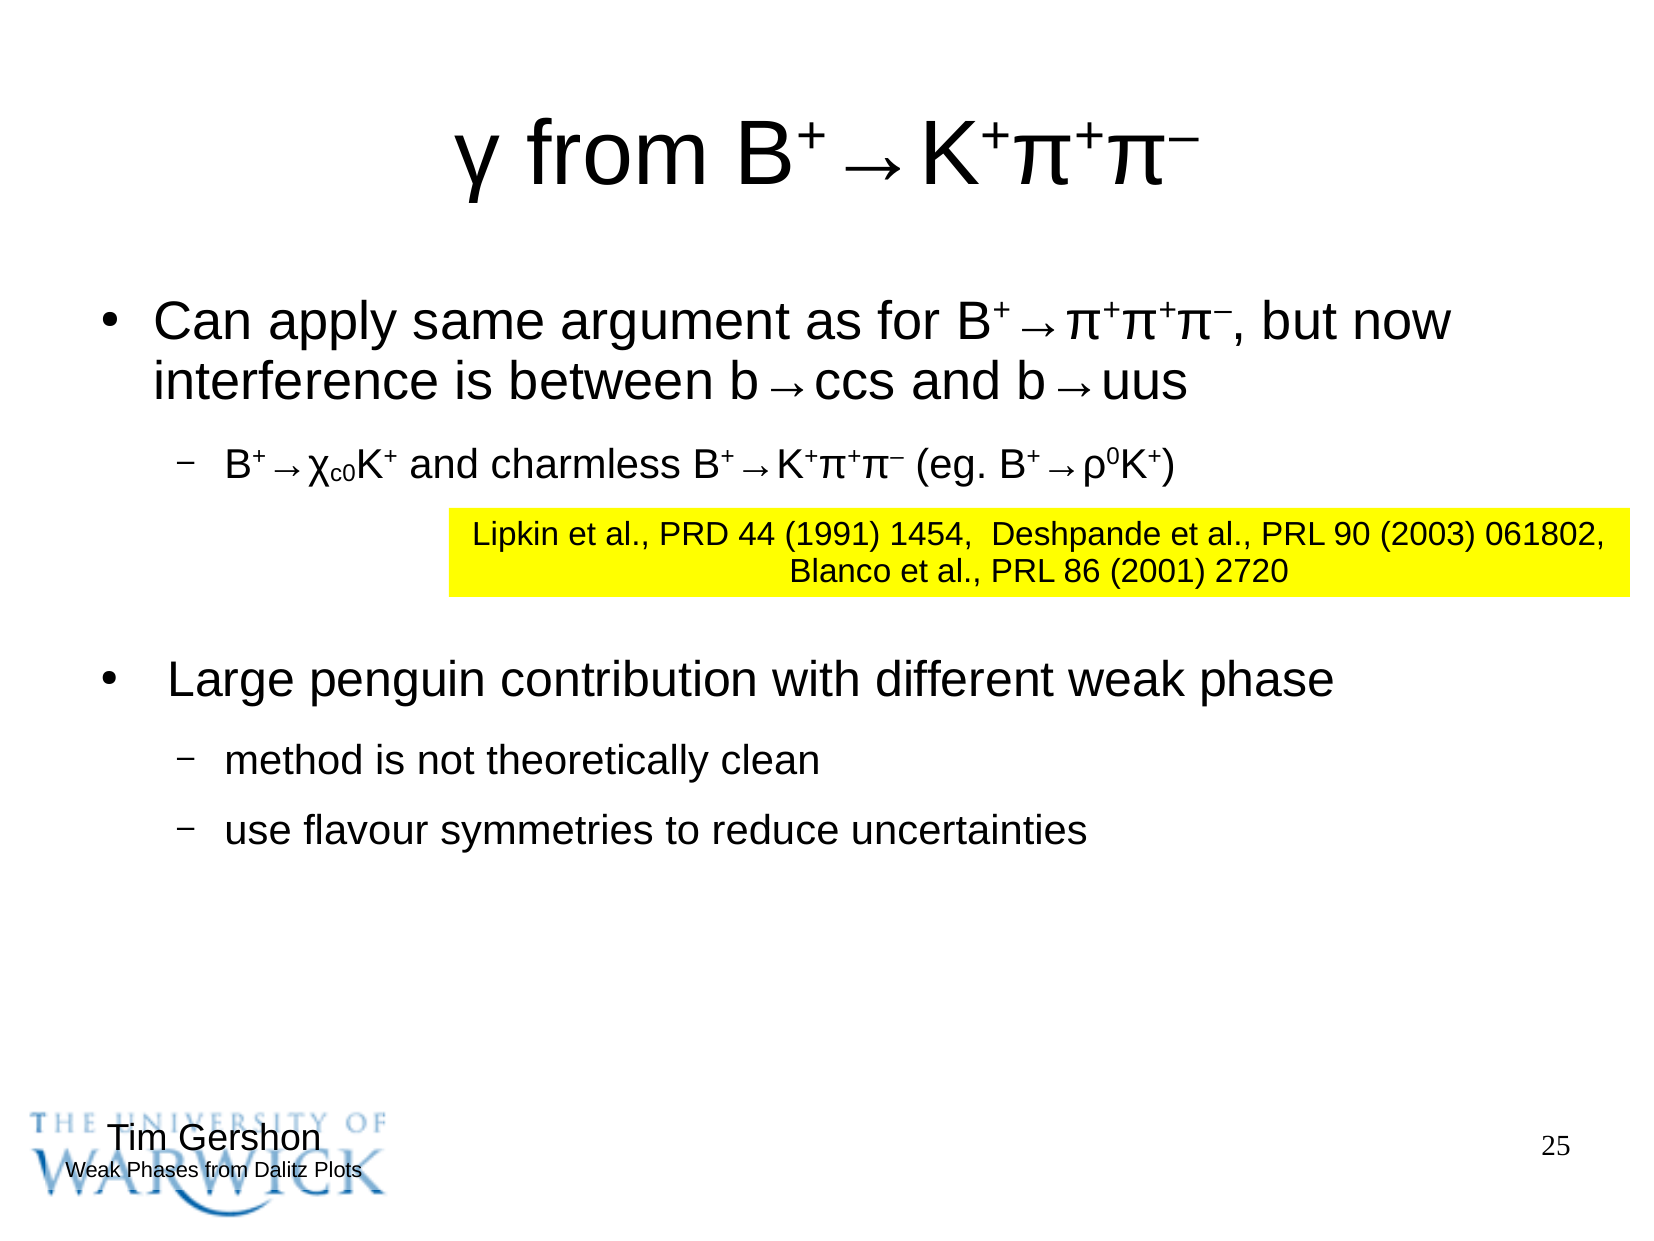

# γ from B+→K+π+π–
Can apply same argument as for B+→π+π+π–, but now interference is between b→ccs and b→uus
B+→χc0K+ and charmless B+→K+π+π– (eg. B+→ρ0K+)
 Large penguin contribution with different weak phase
method is not theoretically clean
use flavour symmetries to reduce uncertainties
Lipkin et al., PRD 44 (1991) 1454, Deshpande et al., PRL 90 (2003) 061802, Blanco et al., PRL 86 (2001) 2720
Tim Gershon
Weak Phases from Dalitz Plots
25